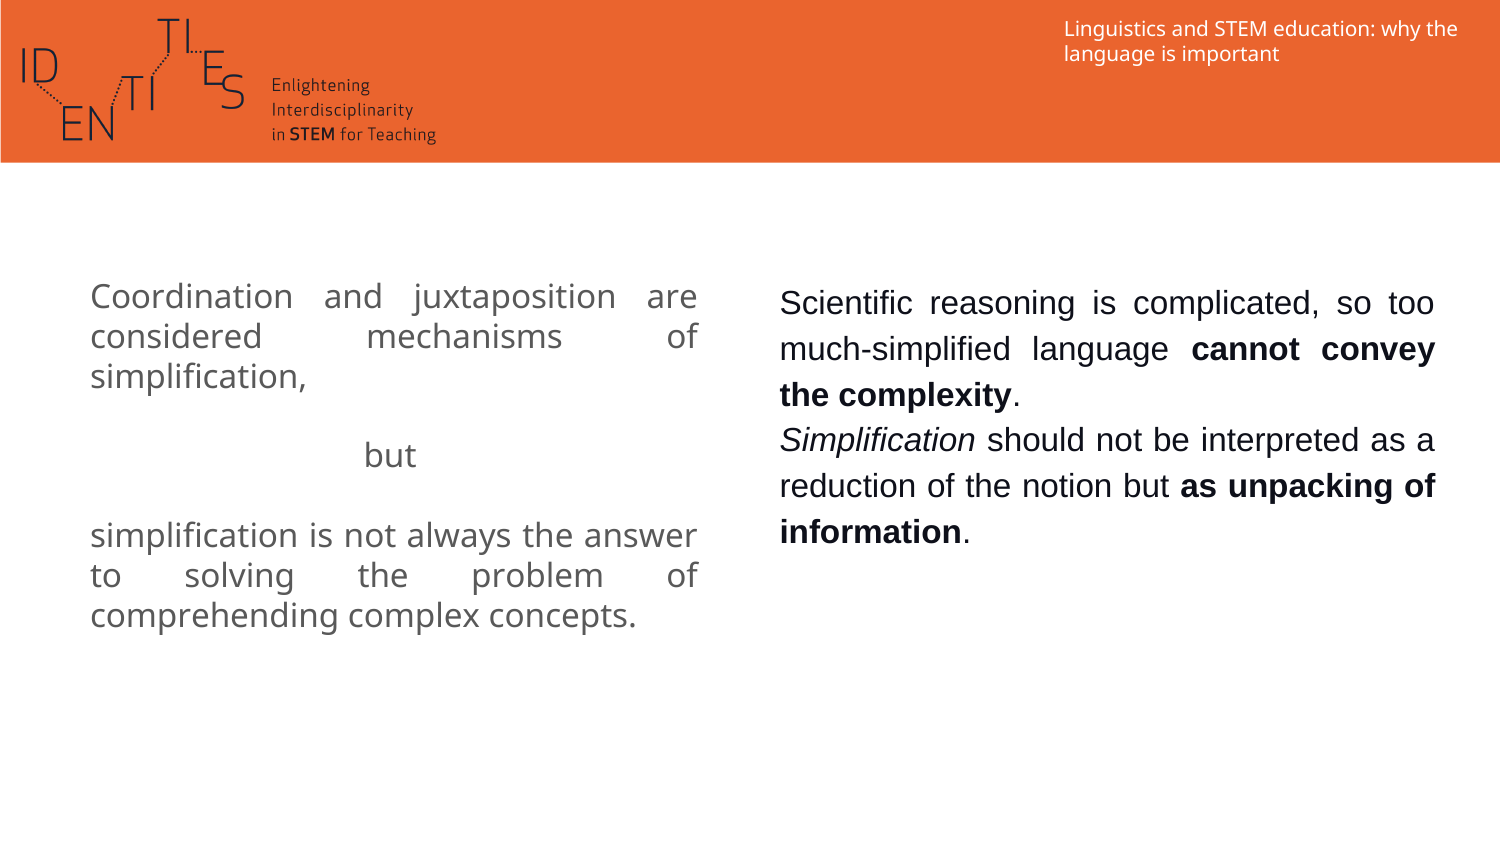

Linguistics and STEM education: why the language is important
#
Coordination and juxtaposition are considered mechanisms of simplification,
but
simplification is not always the answer to solving the problem of comprehending complex concepts.
Scientific reasoning is complicated, so too much-simplified language cannot convey the complexity.
Simplification should not be interpreted as a reduction of the notion but as unpacking of information.